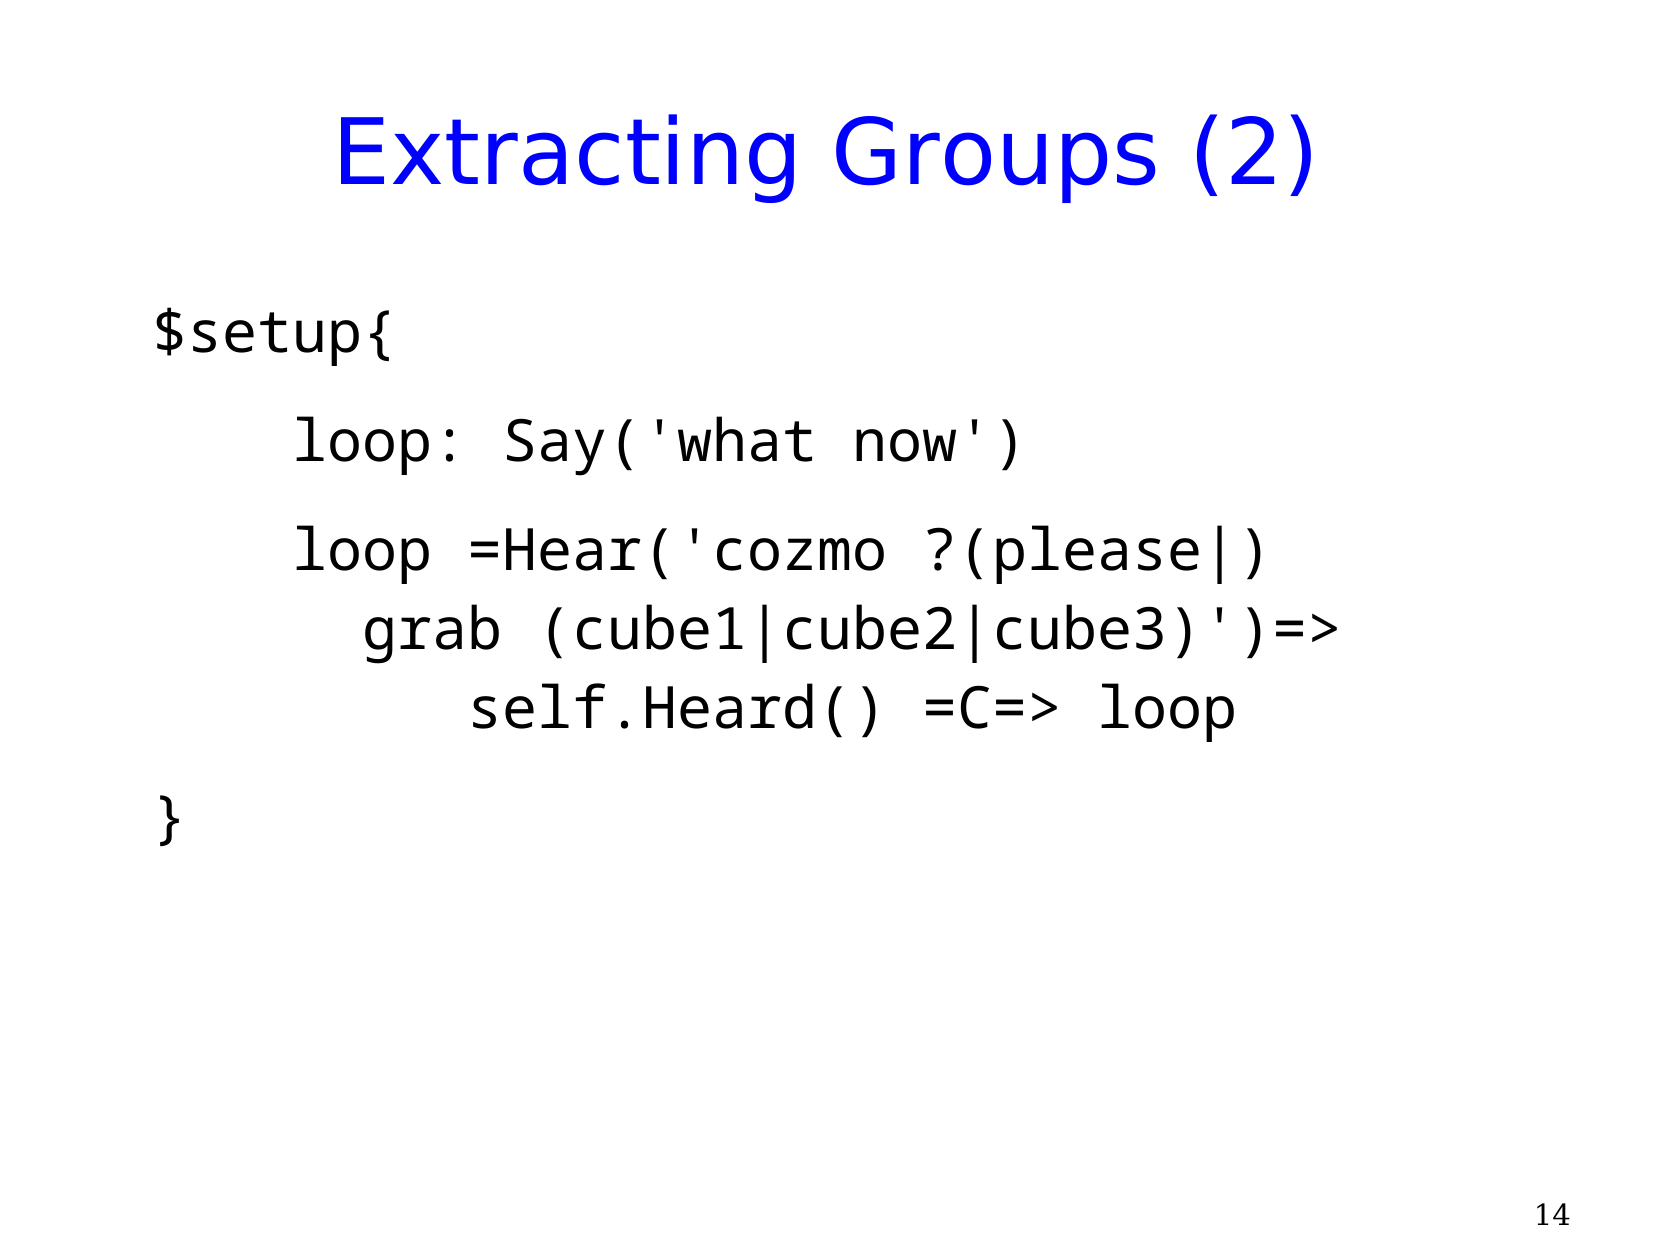

# Extracting Groups (2)
 $setup{
 loop: Say('what now')
 loop =Hear('cozmo ?(please|)
 grab (cube1|cube2|cube3)')=>
 self.Heard() =C=> loop
 }
14